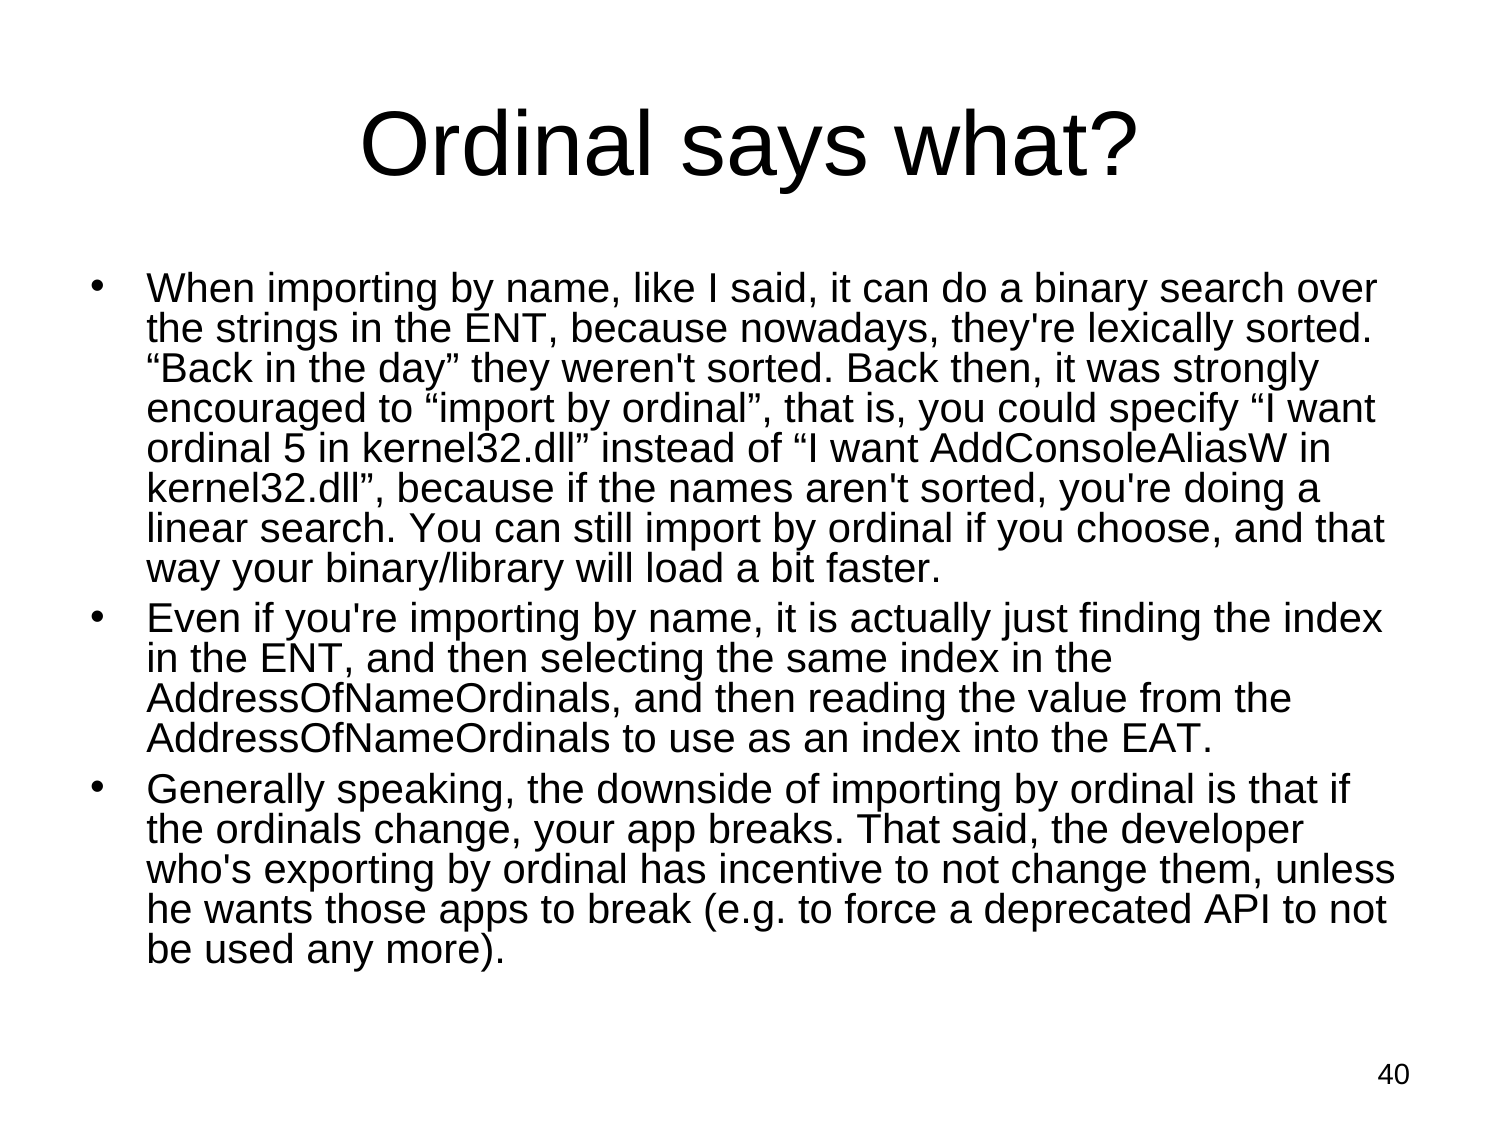

# Ordinal says what?
When importing by name, like I said, it can do a binary search over the strings in the ENT, because nowadays, they're lexically sorted. “Back in the day” they weren't sorted. Back then, it was strongly encouraged to “import by ordinal”, that is, you could specify “I want ordinal 5 in kernel32.dll” instead of “I want AddConsoleAliasW in kernel32.dll”, because if the names aren't sorted, you're doing a linear search. You can still import by ordinal if you choose, and that way your binary/library will load a bit faster.
Even if you're importing by name, it is actually just finding the index in the ENT, and then selecting the same index in the AddressOfNameOrdinals, and then reading the value from the AddressOfNameOrdinals to use as an index into the EAT.
Generally speaking, the downside of importing by ordinal is that if the ordinals change, your app breaks. That said, the developer who's exporting by ordinal has incentive to not change them, unless he wants those apps to break (e.g. to force a deprecated API to not be used any more).